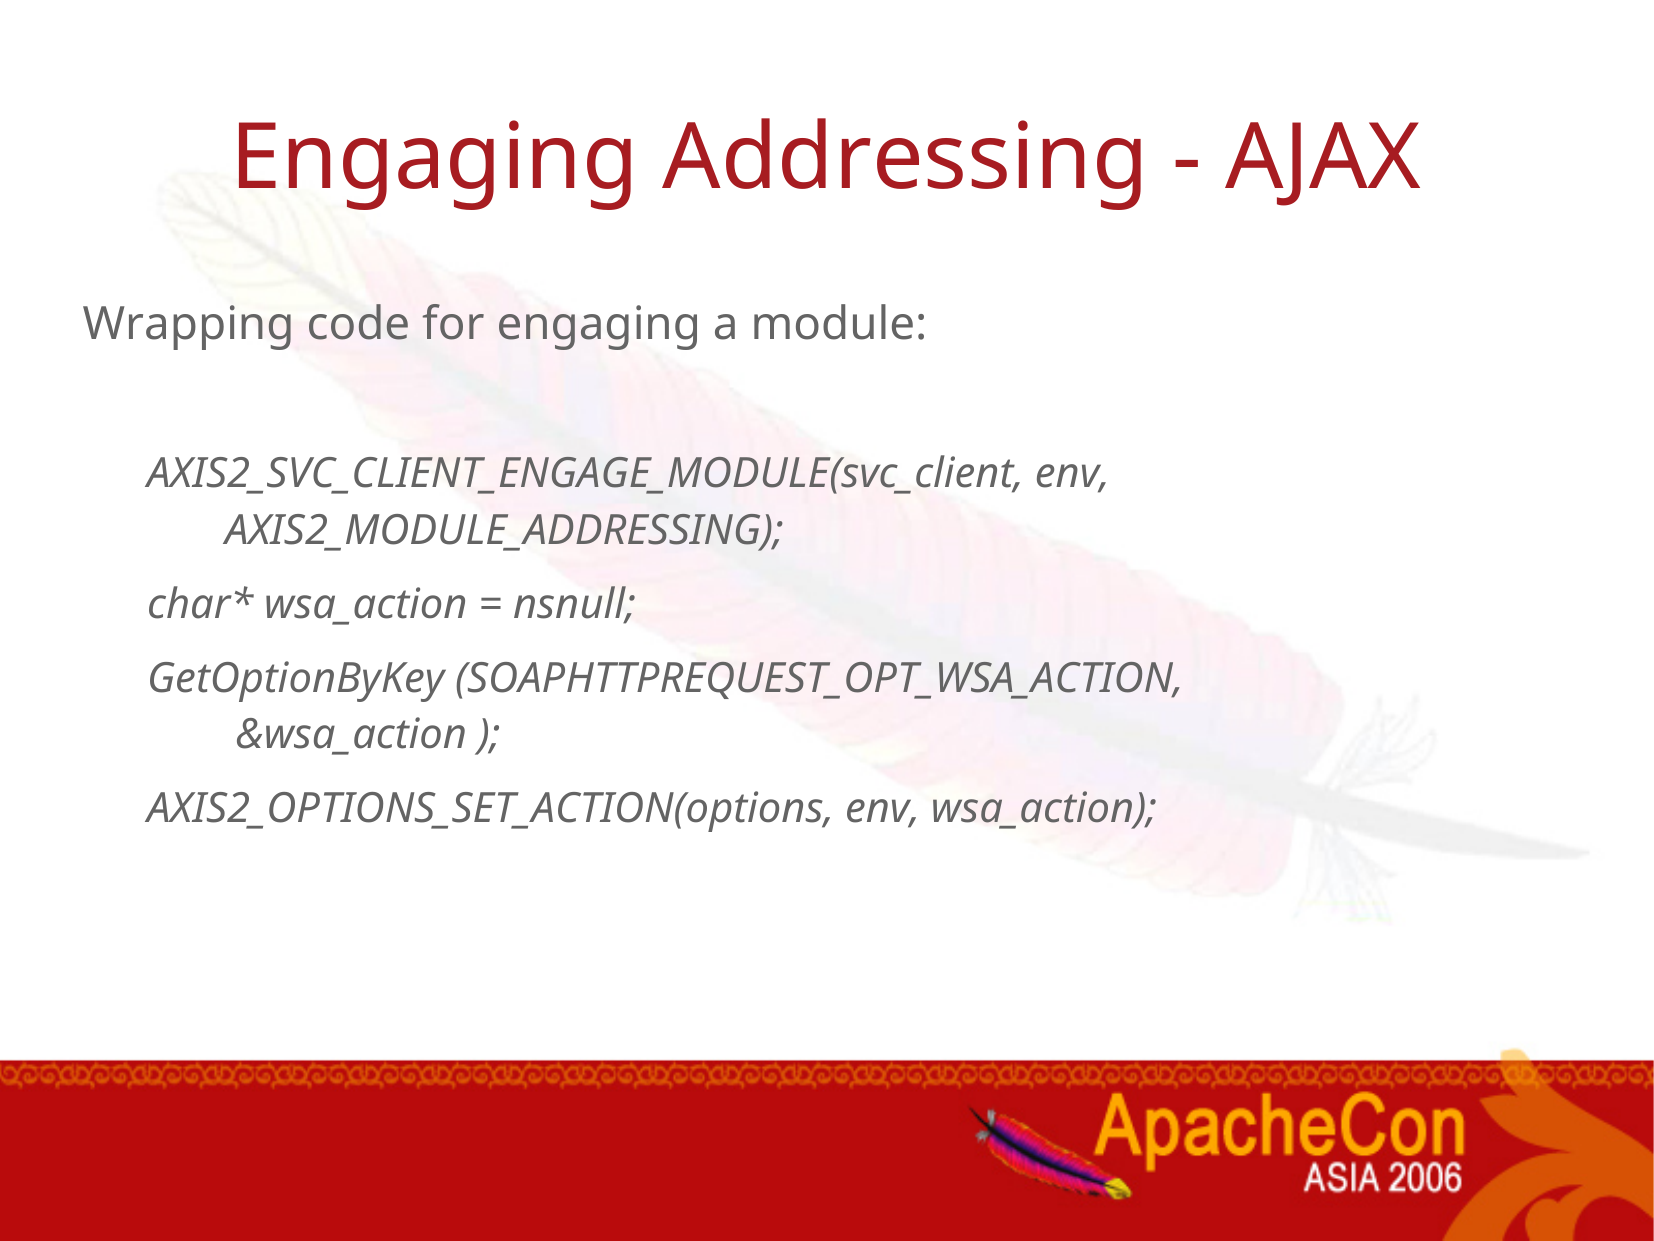

# Engaging Addressing - AJAX
Wrapping code for engaging a module:
 AXIS2_SVC_CLIENT_ENGAGE_MODULE(svc_client, env,
 AXIS2_MODULE_ADDRESSING);
 char* wsa_action = nsnull;
 GetOptionByKey (SOAPHTTPREQUEST_OPT_WSA_ACTION,
 &wsa_action );
 AXIS2_OPTIONS_SET_ACTION(options, env, wsa_action);